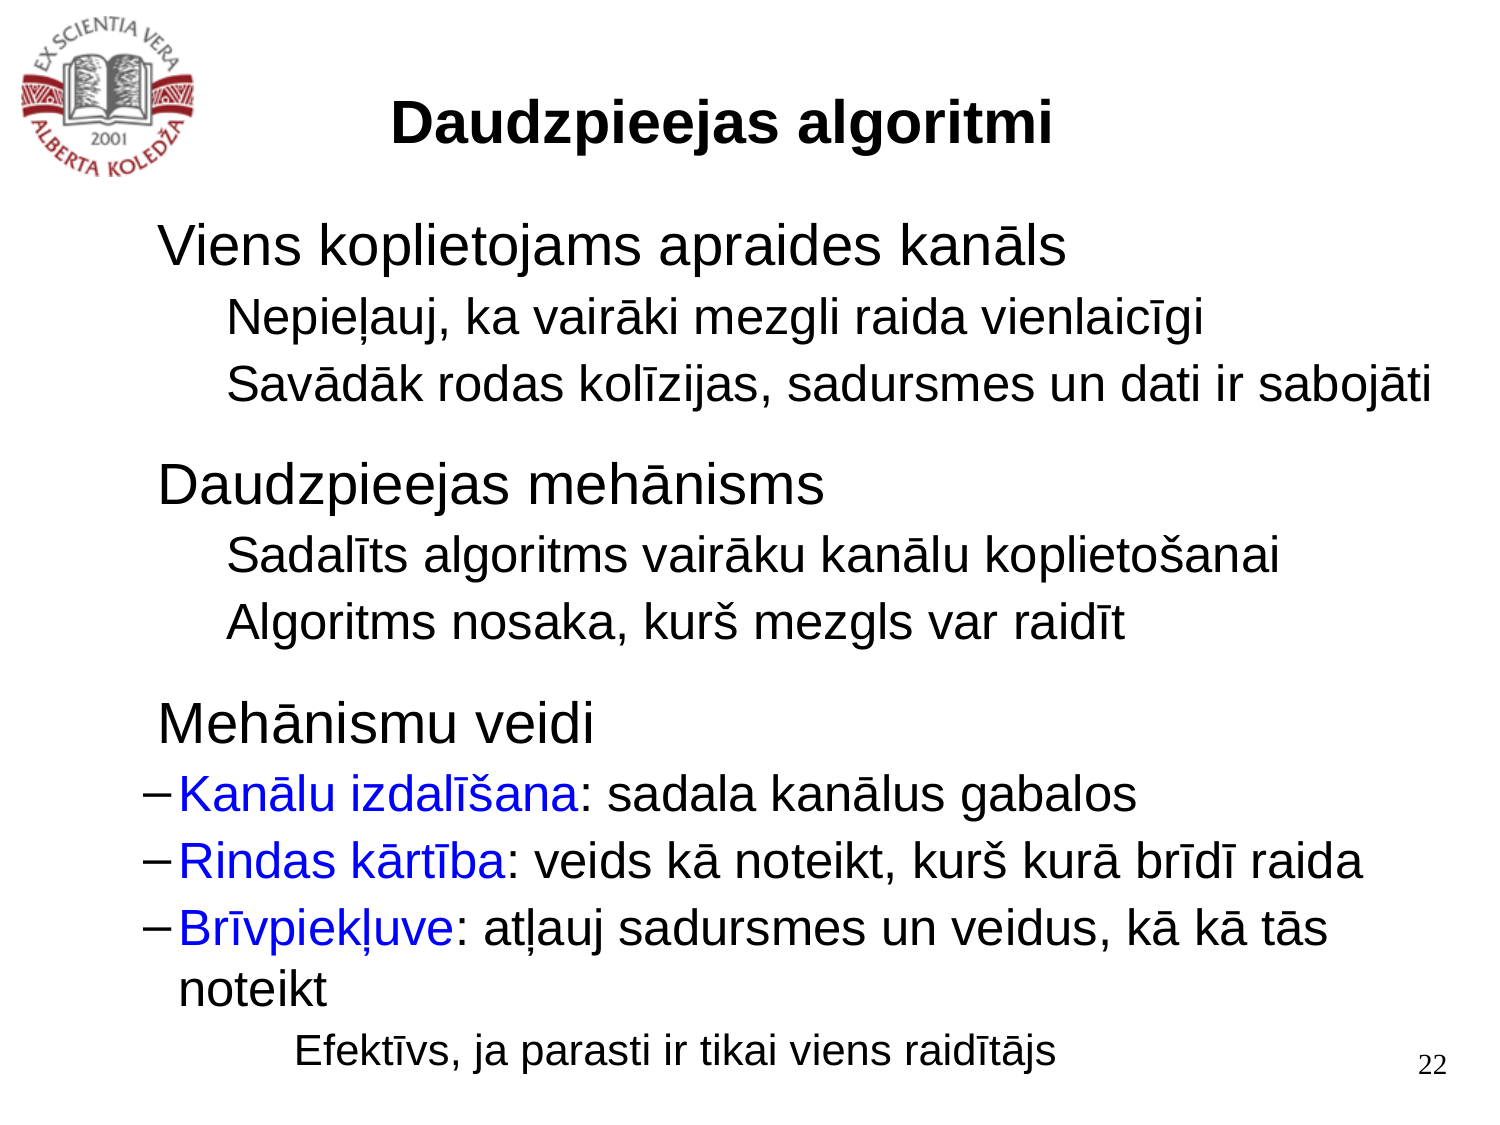

# Daudzpieejas algoritmi
Viens koplietojams apraides kanāls
Nepieļauj, ka vairāki mezgli raida vienlaicīgi
Savādāk rodas kolīzijas, sadursmes un dati ir sabojāti
Daudzpieejas mehānisms
Sadalīts algoritms vairāku kanālu koplietošanai
Algoritms nosaka, kurš mezgls var raidīt
Mehānismu veidi
Kanālu izdalīšana: sadala kanālus gabalos
Rindas kārtība: veids kā noteikt, kurš kurā brīdī raida
Brīvpiekļuve: atļauj sadursmes un veidus, kā kā tās noteikt
Efektīvs, ja parasti ir tikai viens raidītājs